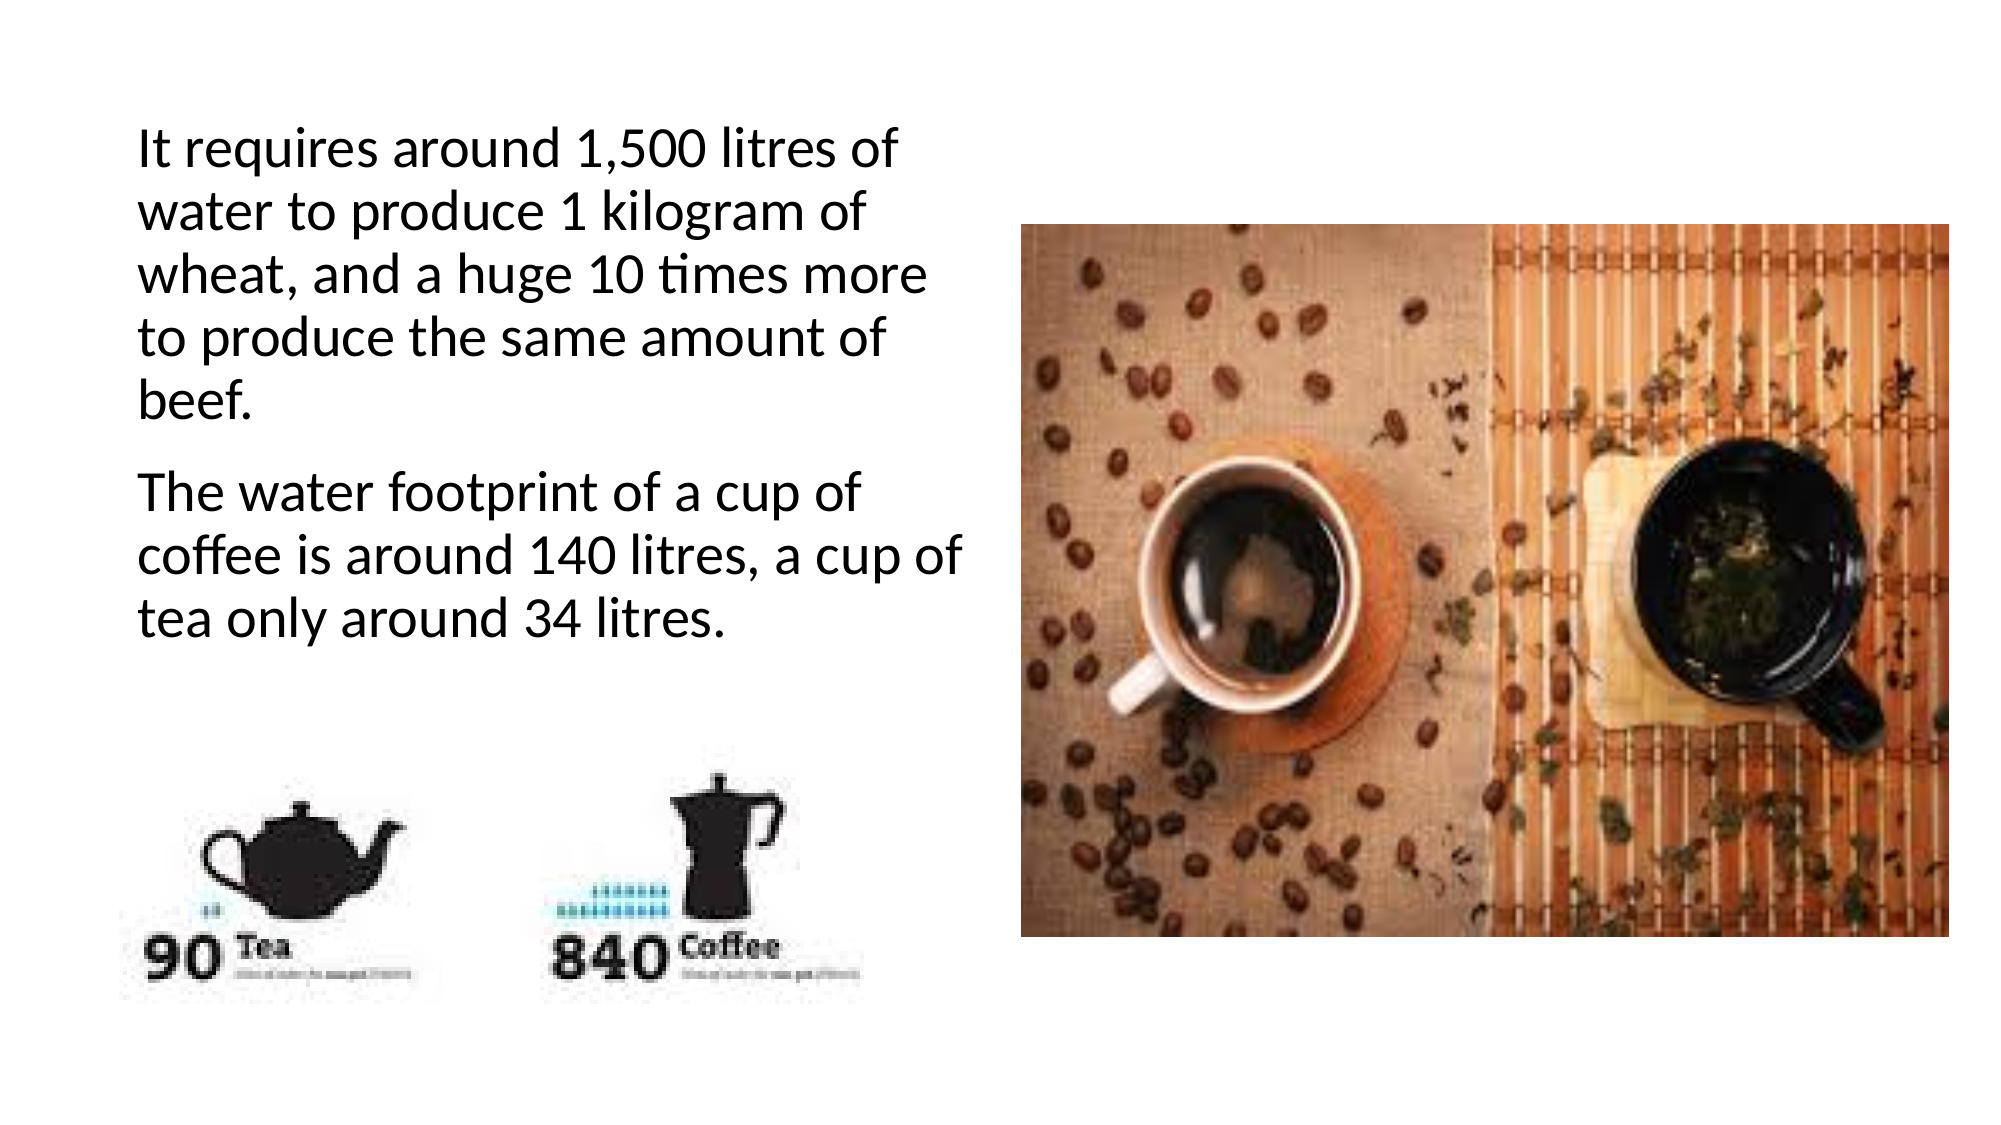

#
It requires around 1,500 litres of water to produce 1 kilogram of wheat, and a huge 10 times more to produce the same amount of beef.
The water footprint of a cup of coffee is around 140 litres, a cup of tea only around 34 litres.